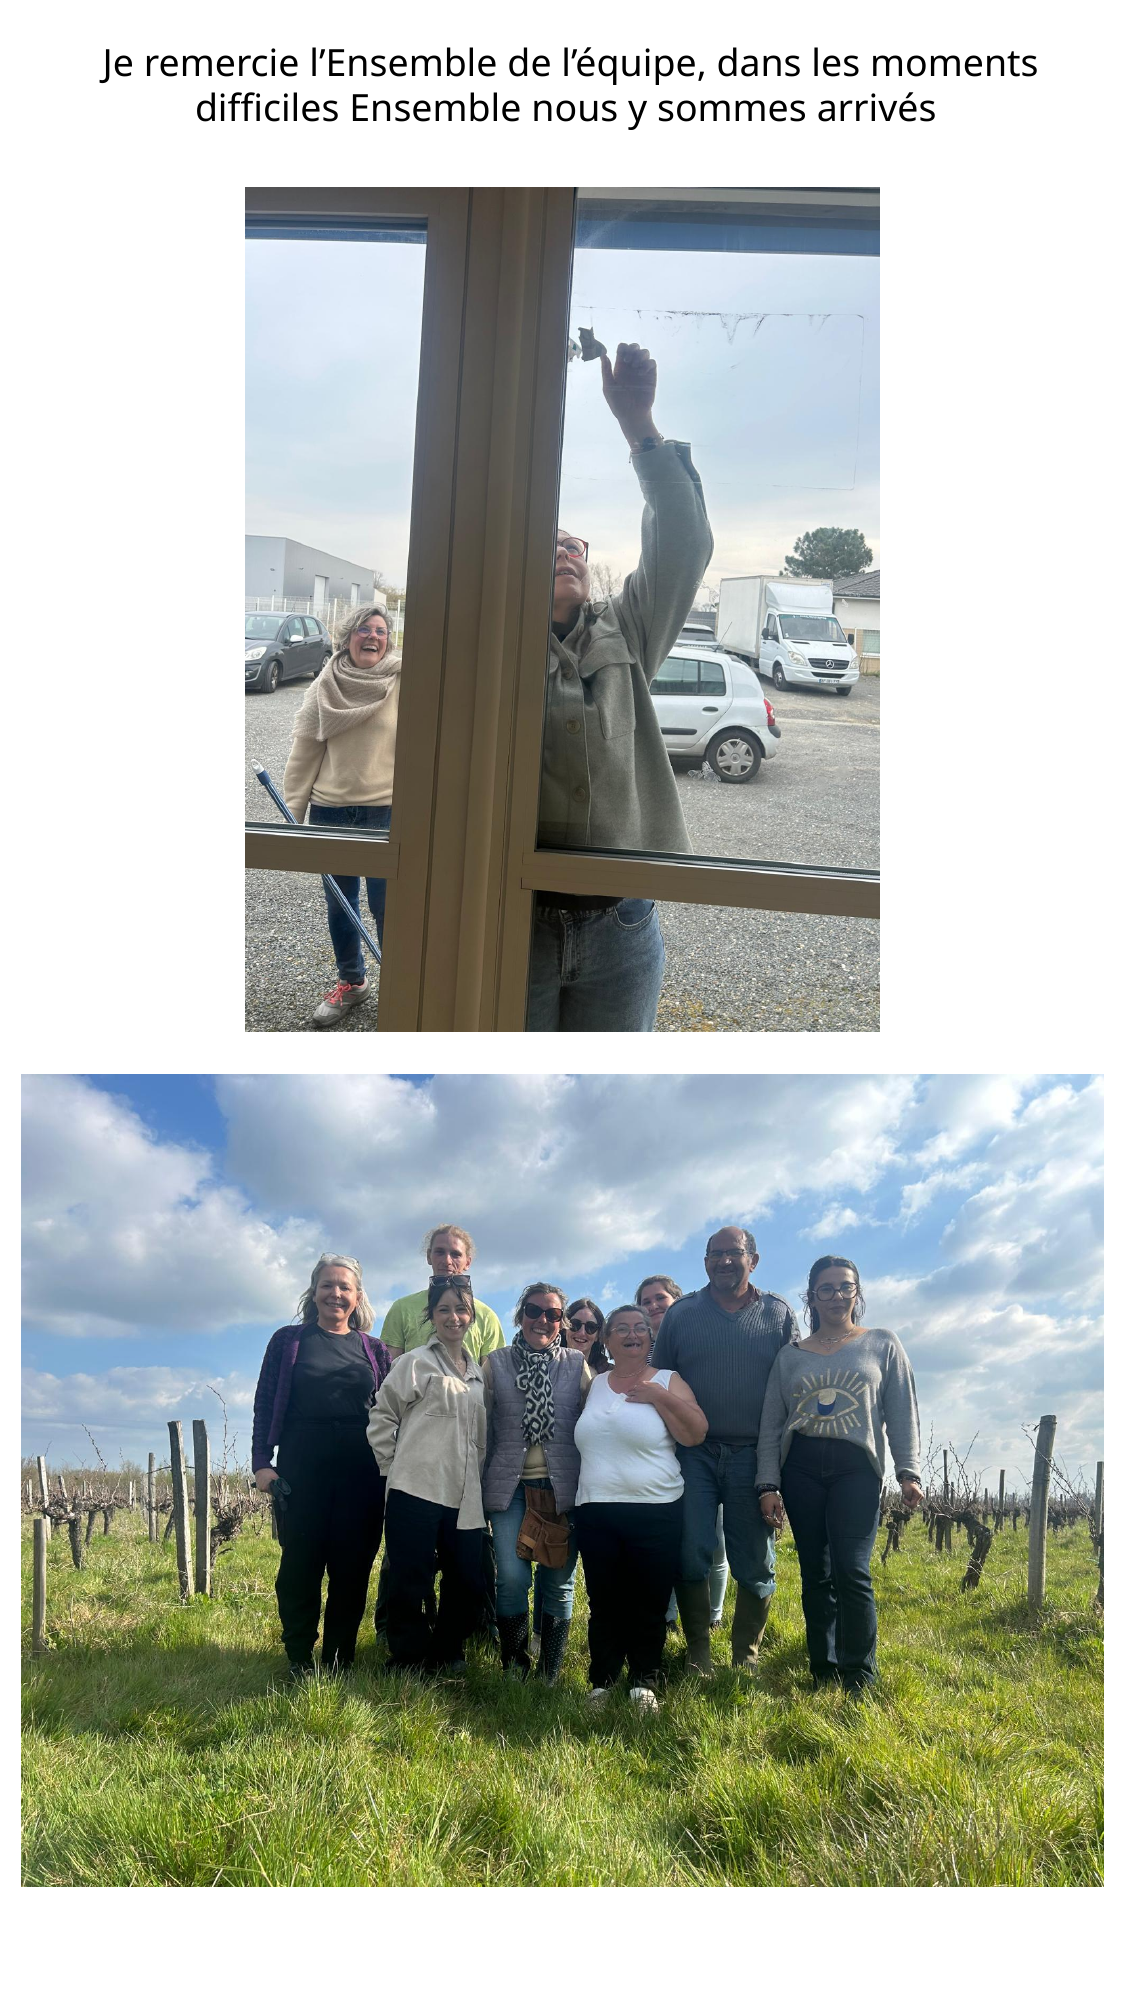

Je remercie l’Ensemble de l’équipe, dans les moments difficiles Ensemble nous y sommes arrivés